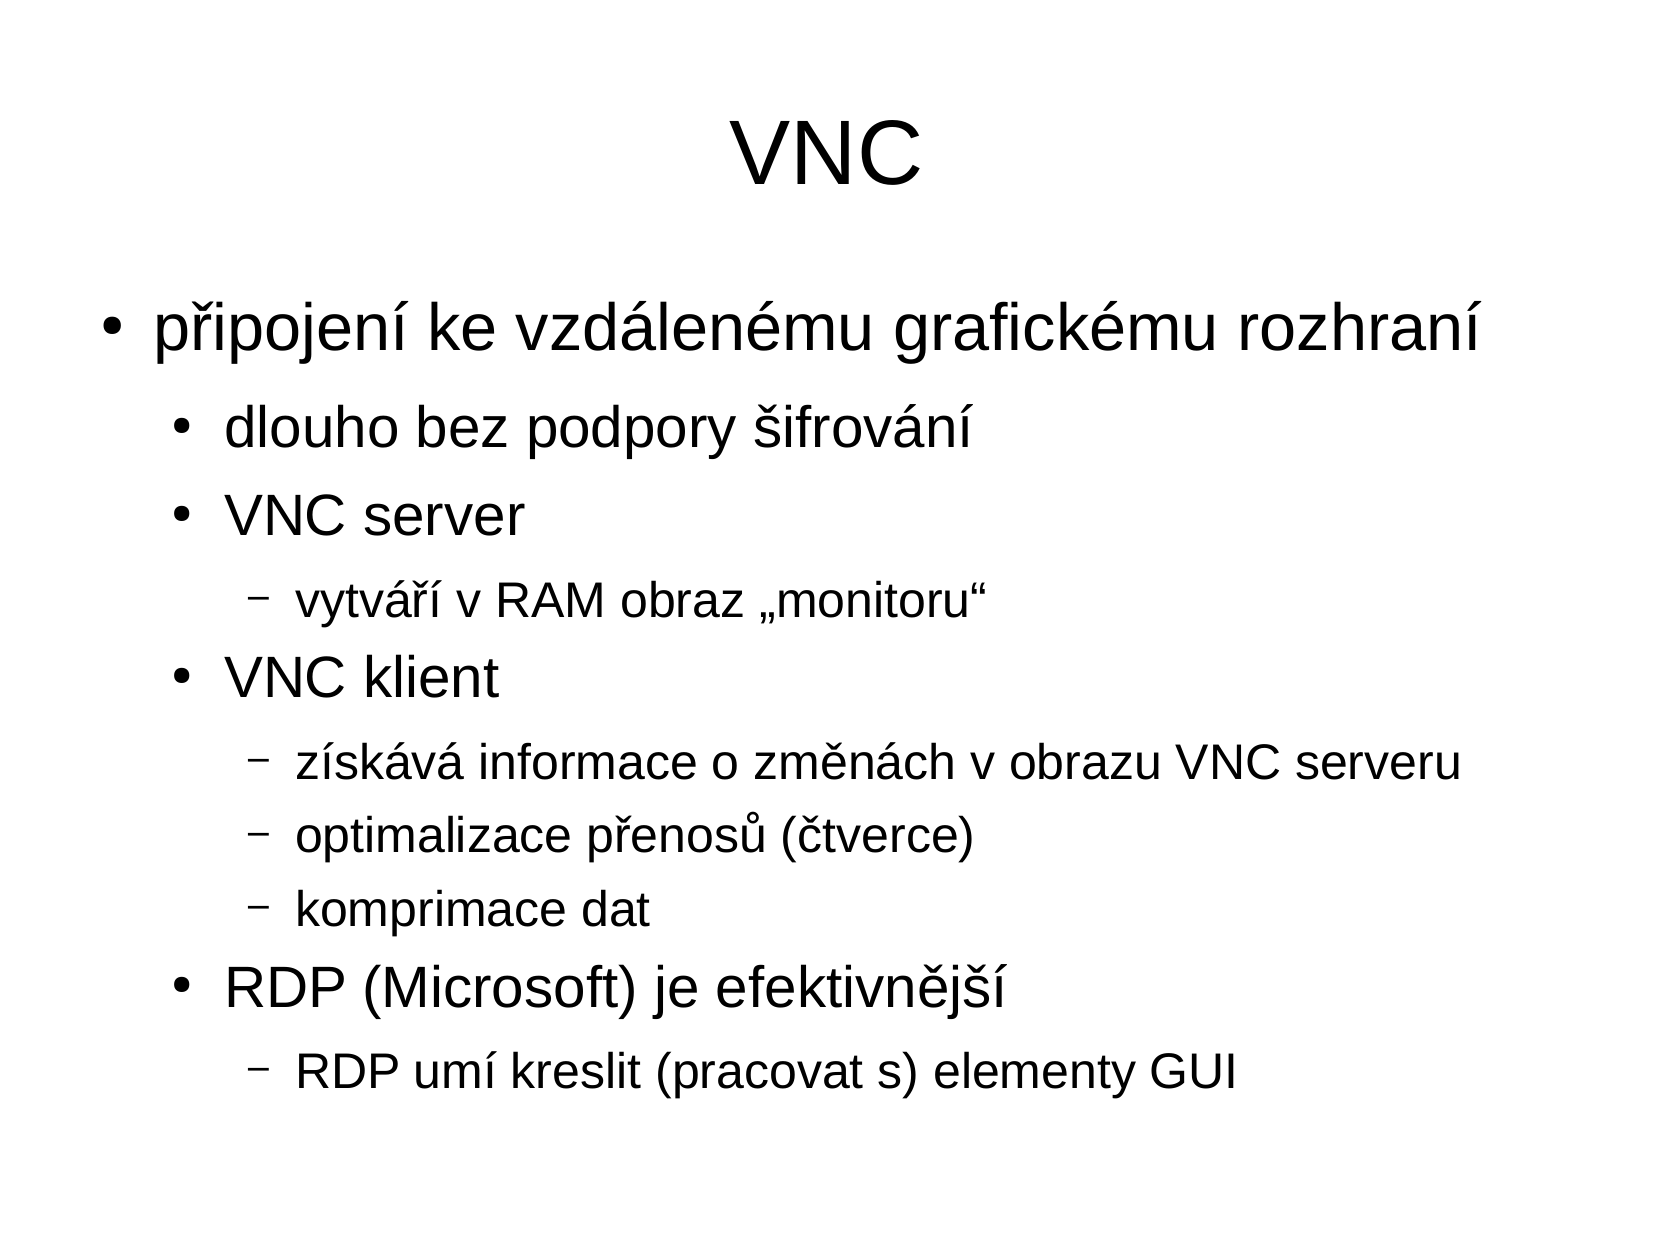

# VNC
připojení ke vzdálenému grafickému rozhraní
dlouho bez podpory šifrování
VNC server
vytváří v RAM obraz „monitoru“
VNC klient
získává informace o změnách v obrazu VNC serveru
optimalizace přenosů (čtverce)
komprimace dat
RDP (Microsoft) je efektivnější
RDP umí kreslit (pracovat s) elementy GUI